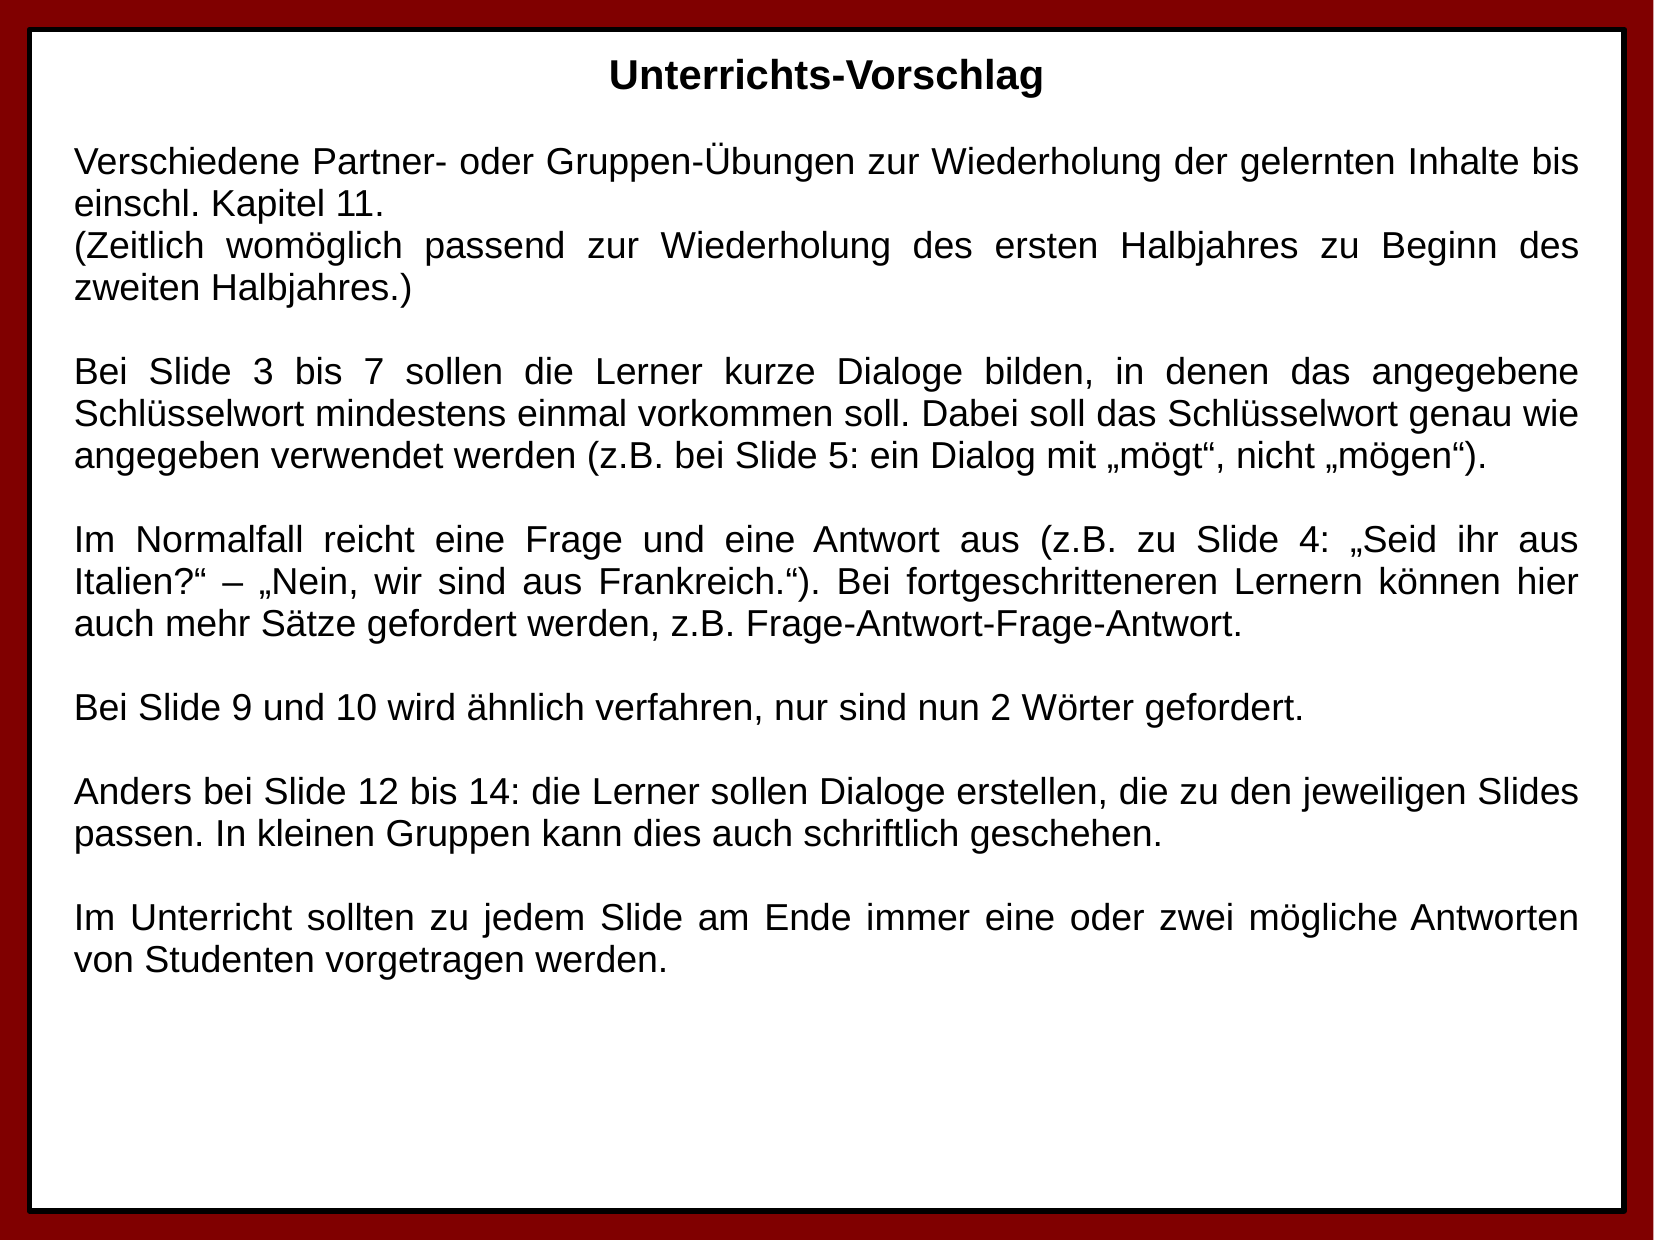

Unterrichts-Vorschlag
Verschiedene Partner- oder Gruppen-Übungen zur Wiederholung der gelernten Inhalte bis einschl. Kapitel 11.
(Zeitlich womöglich passend zur Wiederholung des ersten Halbjahres zu Beginn des zweiten Halbjahres.)
Bei Slide 3 bis 7 sollen die Lerner kurze Dialoge bilden, in denen das angegebene Schlüsselwort mindestens einmal vorkommen soll. Dabei soll das Schlüsselwort genau wie angegeben verwendet werden (z.B. bei Slide 5: ein Dialog mit „mögt“, nicht „mögen“).
Im Normalfall reicht eine Frage und eine Antwort aus (z.B. zu Slide 4: „Seid ihr aus Italien?“ – „Nein, wir sind aus Frankreich.“). Bei fortgeschritteneren Lernern können hier auch mehr Sätze gefordert werden, z.B. Frage-Antwort-Frage-Antwort.
Bei Slide 9 und 10 wird ähnlich verfahren, nur sind nun 2 Wörter gefordert.
Anders bei Slide 12 bis 14: die Lerner sollen Dialoge erstellen, die zu den jeweiligen Slides passen. In kleinen Gruppen kann dies auch schriftlich geschehen.
Im Unterricht sollten zu jedem Slide am Ende immer eine oder zwei mögliche Antworten von Studenten vorgetragen werden.